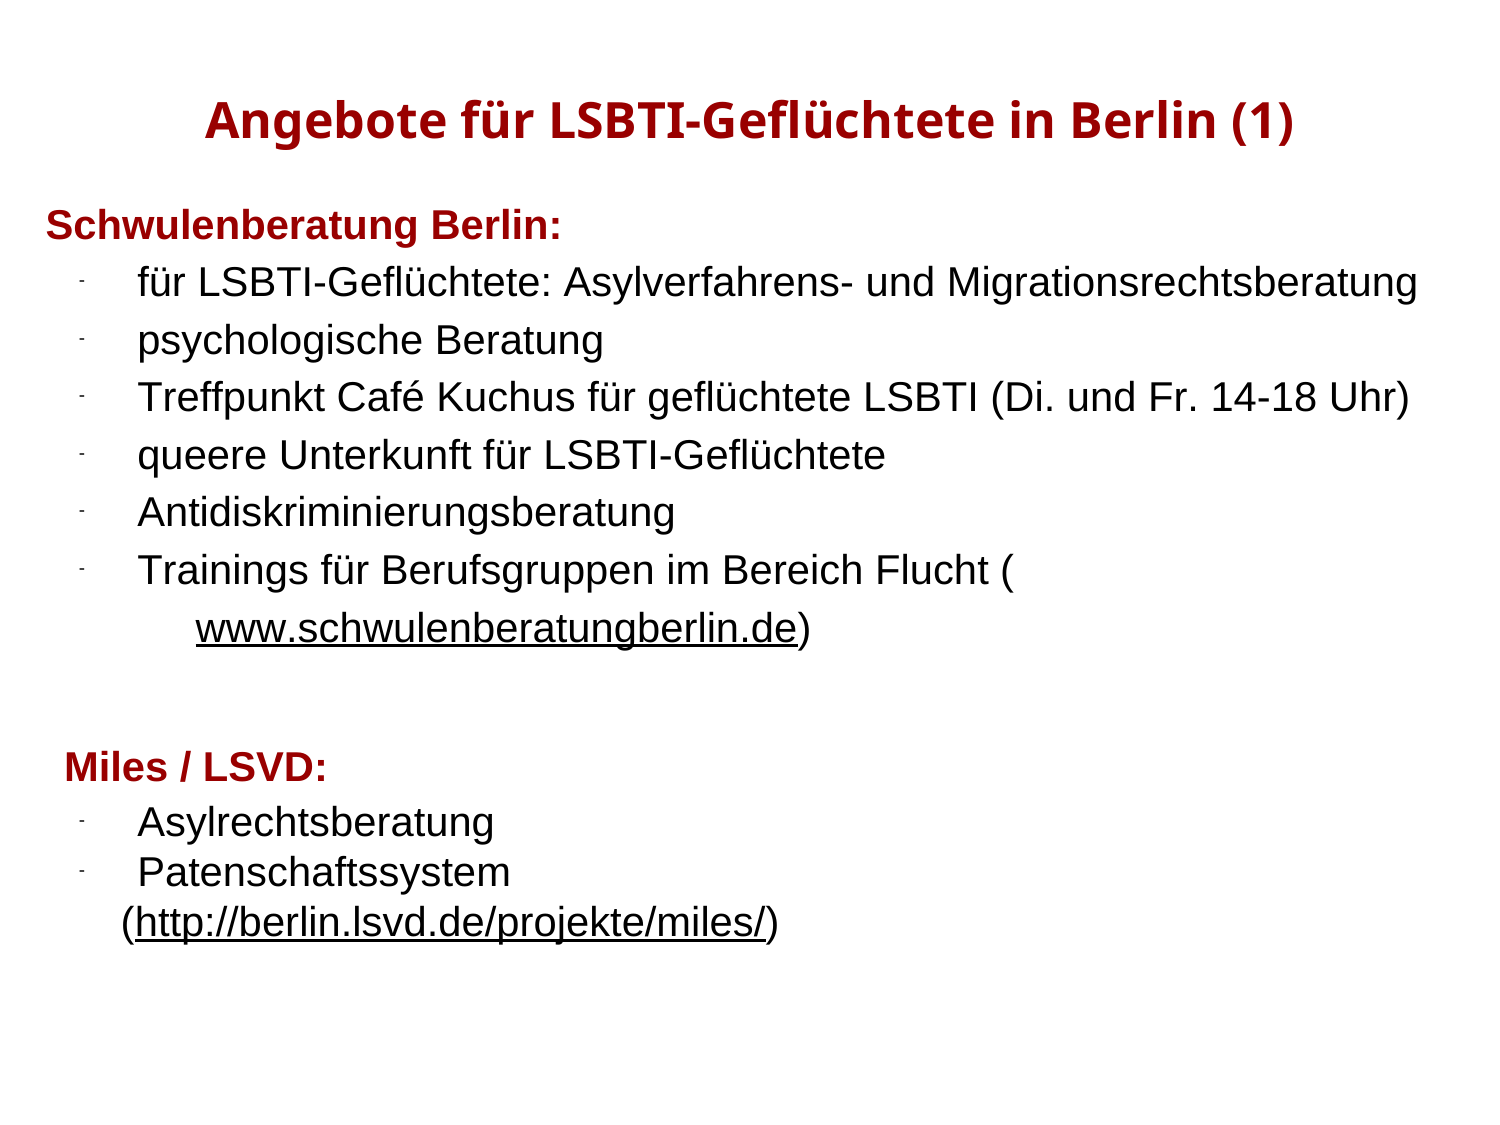

Angebote für LSBTI-Geflüchtete in Berlin (1)
Schwulenberatung Berlin:
für LSBTI-Geflüchtete: Asylverfahrens- und Migrationsrechtsberatung
psychologische Beratung
Treffpunkt Café Kuchus für geflüchtete LSBTI (Di. und Fr. 14-18 Uhr)
queere Unterkunft für LSBTI-Geflüchtete
Antidiskriminierungsberatung
Trainings für Berufsgruppen im Bereich Flucht (www.schwulenberatungberlin.de)
 Miles / LSVD:
Asylrechtsberatung
Patenschaftssystem
(http://berlin.lsvd.de/projekte/miles/)